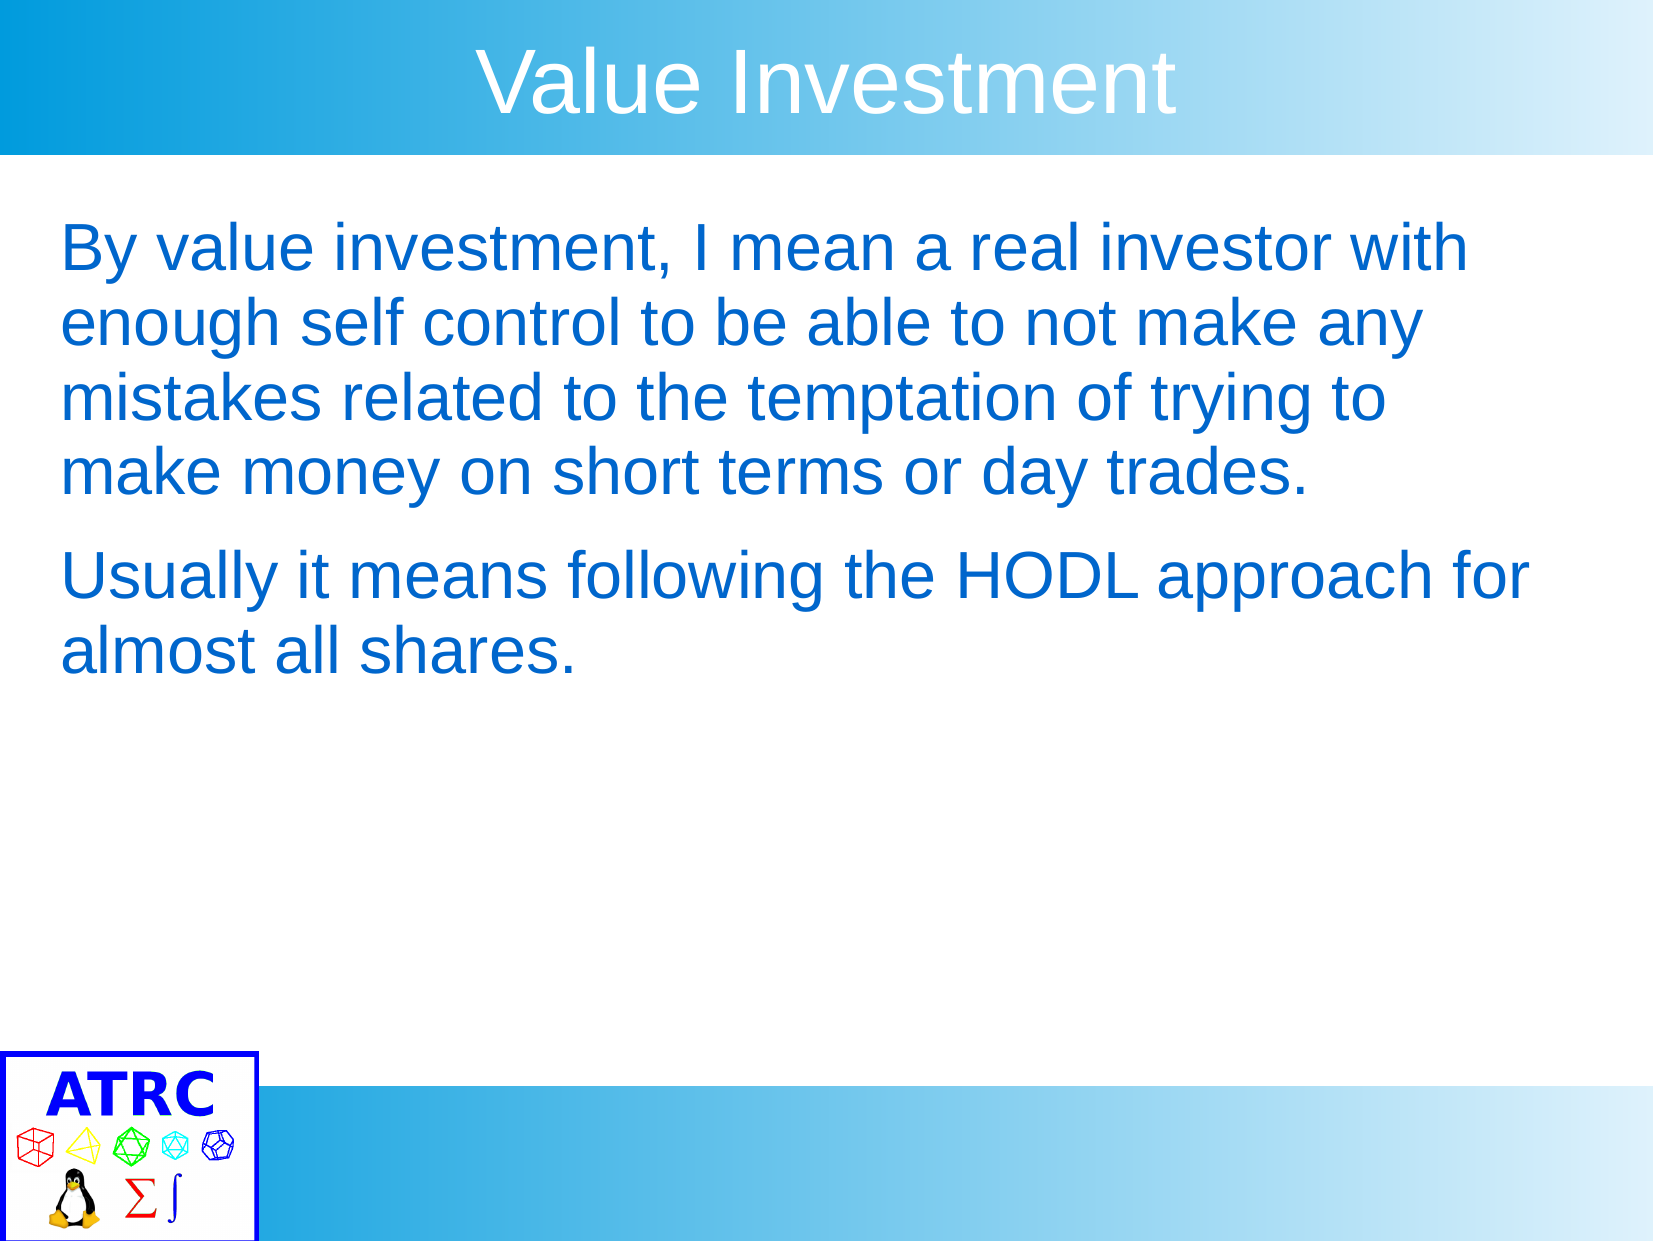

# Value Investment
By value investment, I mean a real investor with enough self control to be able to not make any mistakes related to the temptation of trying to make money on short terms or day trades.
Usually it means following the HODL approach for almost all shares.